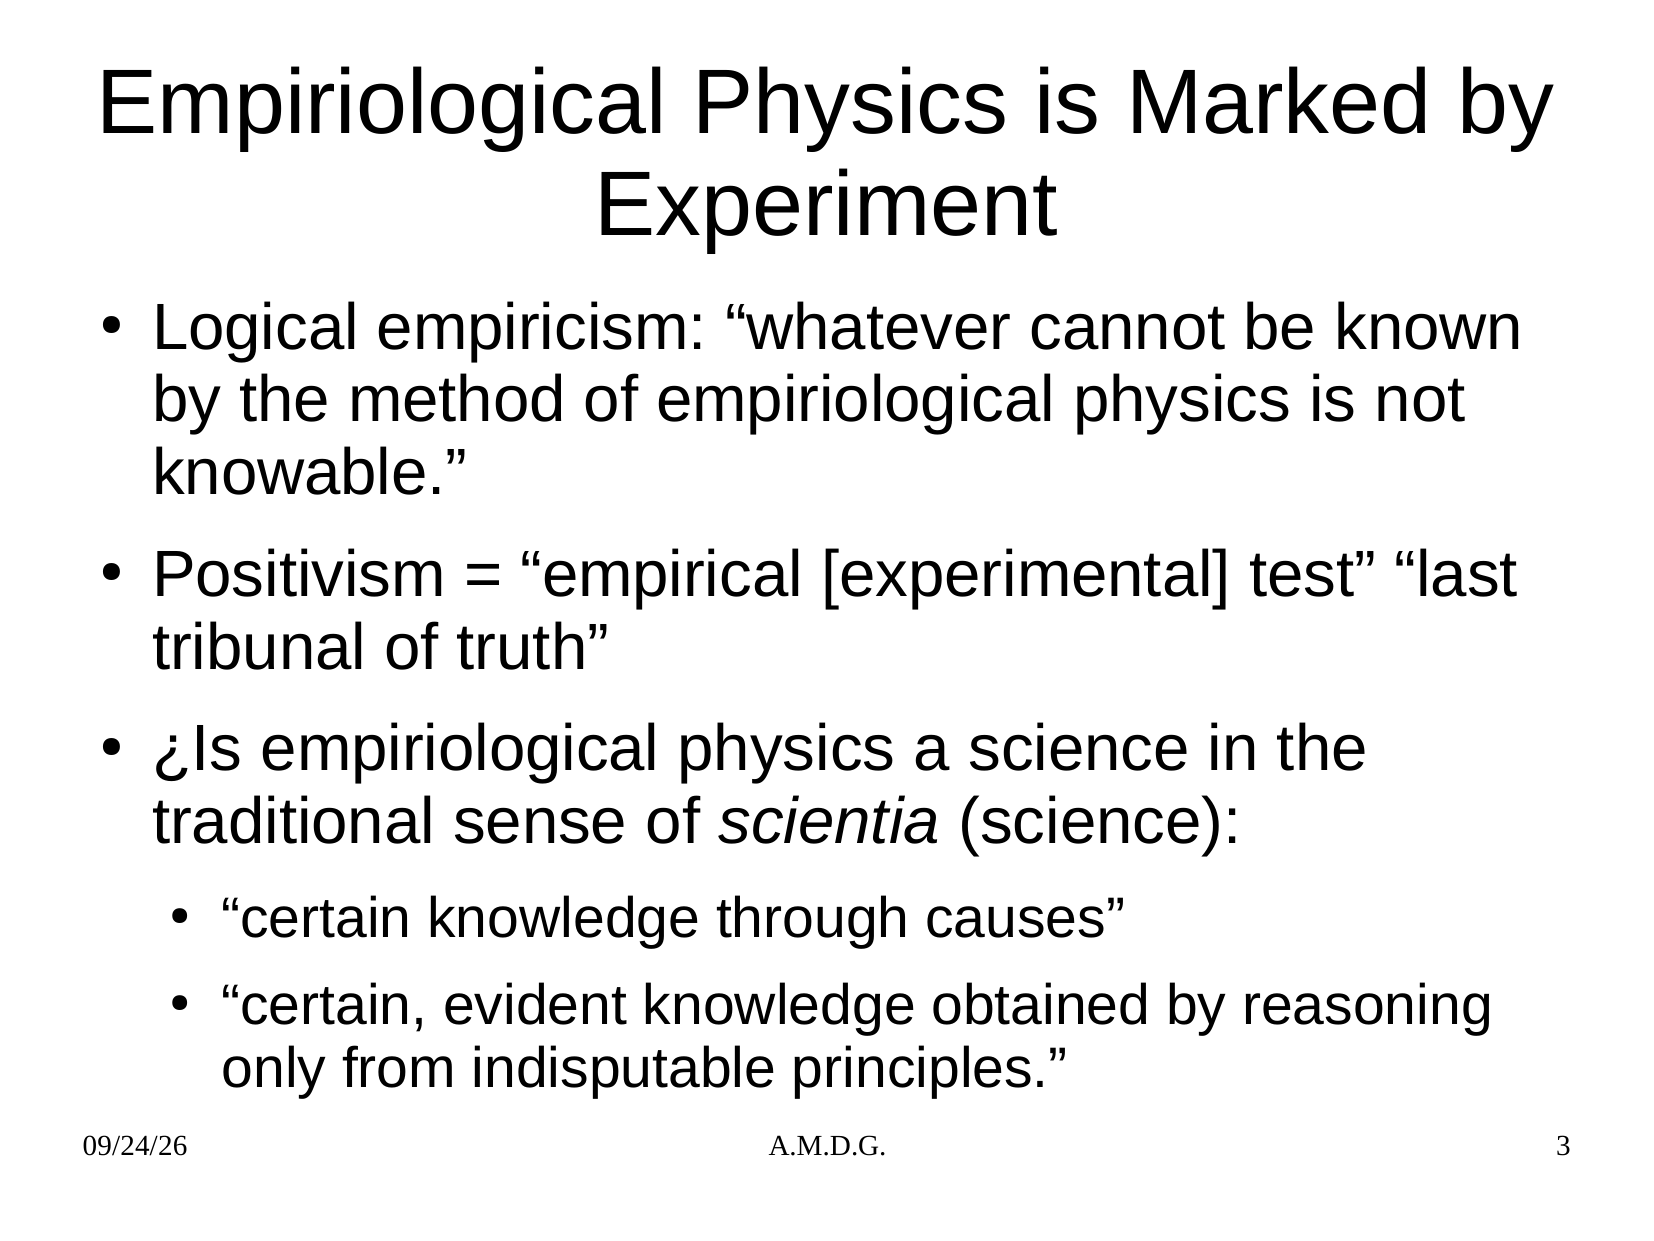

# Empiriological Physics is Marked by Experiment
Logical empiricism: “whatever cannot be known by the method of empiriological physics is not knowable.”
Positivism = “empirical [experimental] test” “last tribunal of truth”
¿Is empiriological physics a science in the traditional sense of scientia (science):
“certain knowledge through causes”
“certain, evident knowledge obtained by reasoning only from indisputable principles.”
`
A.M.D.G.
3